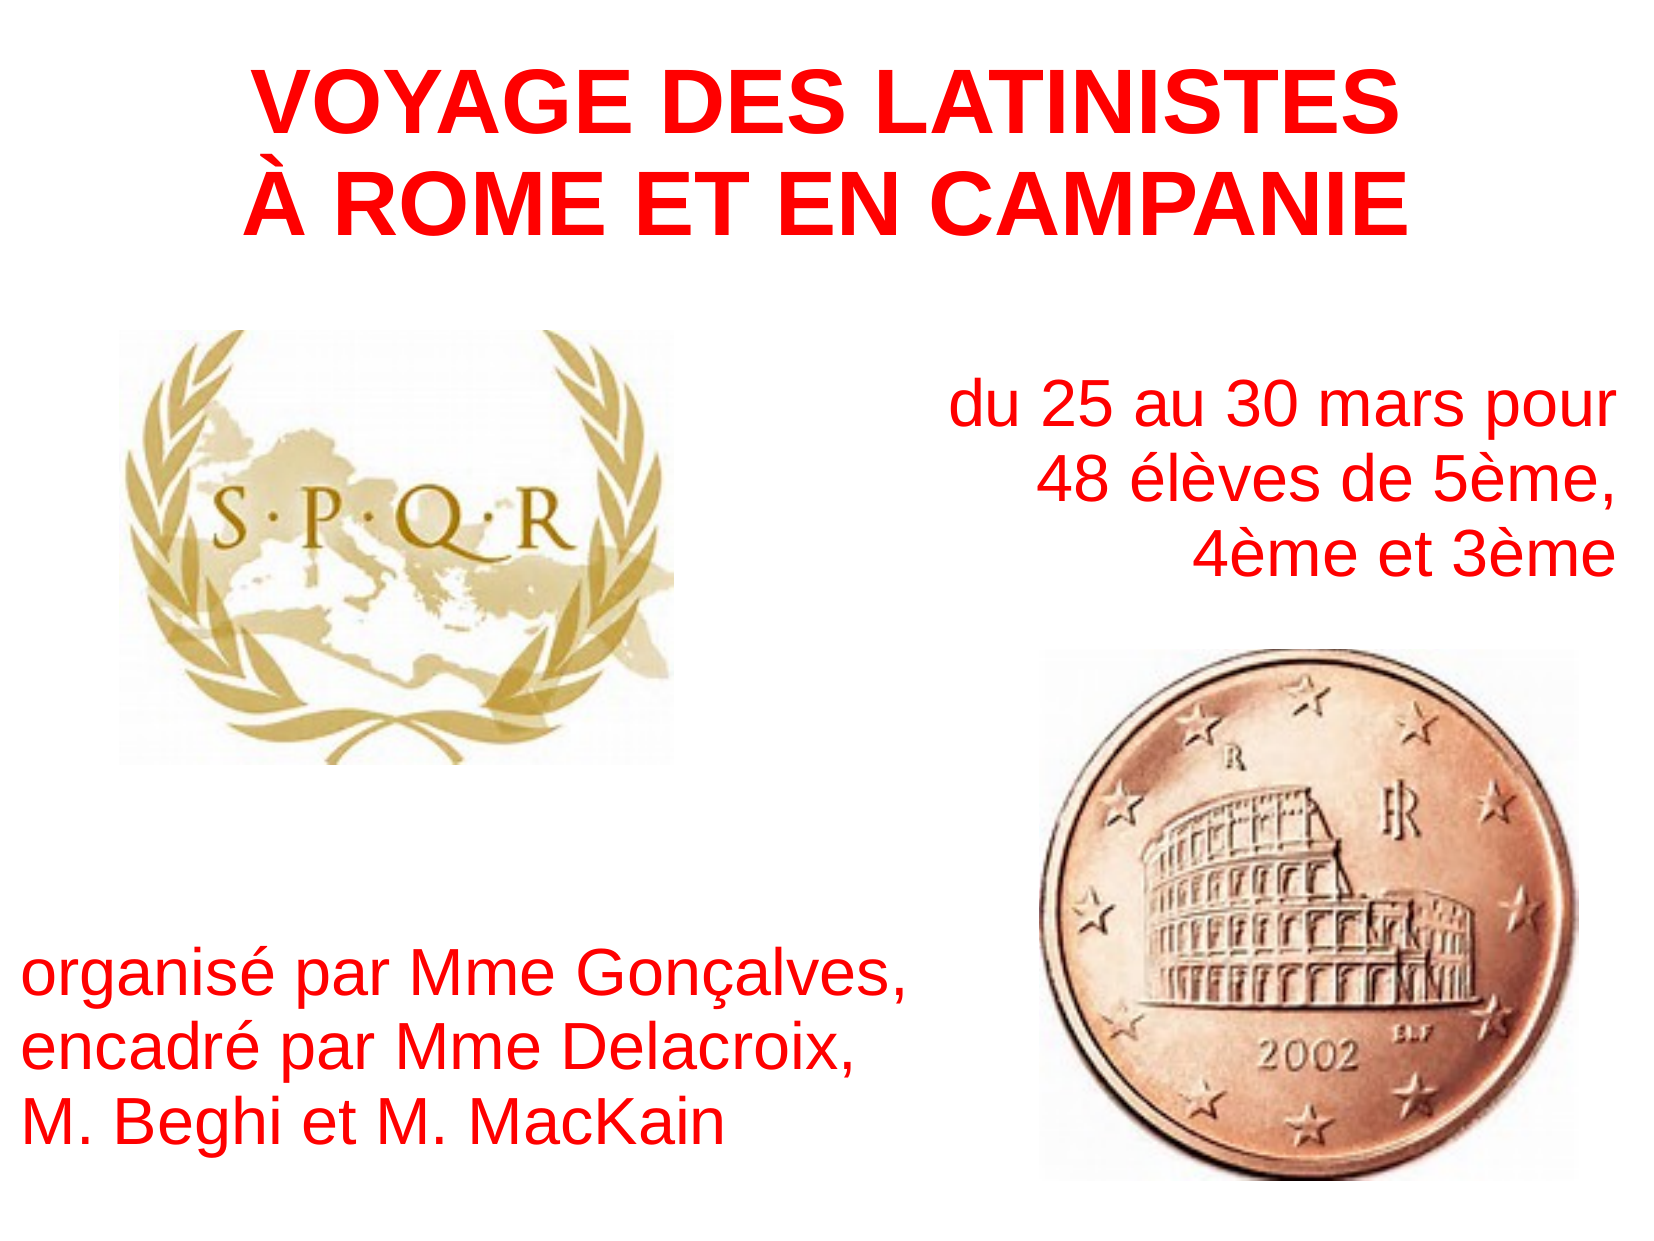

# VOYAGE DES LATINISTES À ROME ET EN CAMPANIE
du 25 au 30 mars pour
48 élèves de 5ème,
4ème et 3ème
organisé par Mme Gonçalves,
encadré par Mme Delacroix,
M. Beghi et M. MacKain